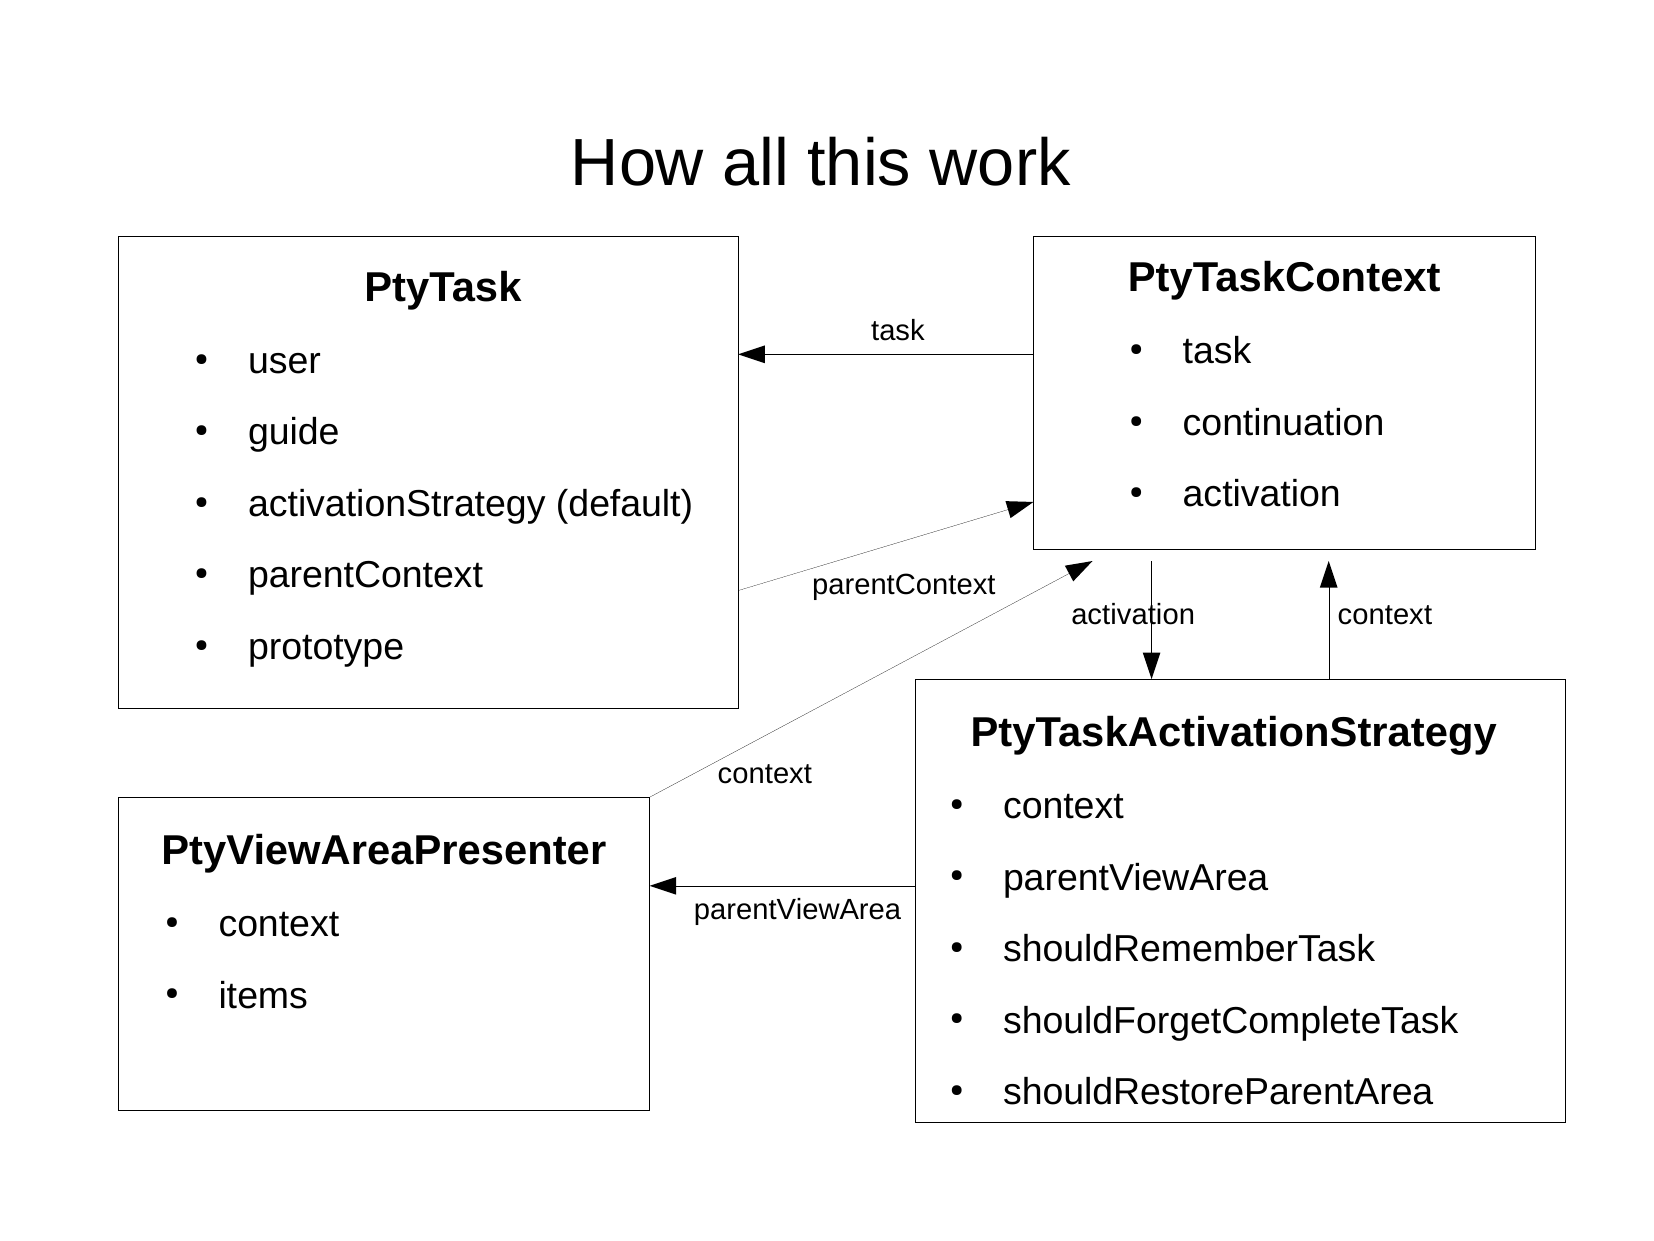

# How all this work
PtyTaskContext
task
continuation
activation
PtyTask
user
guide
activationStrategy (default)
parentContext
prototype
task
parentContext
activation
context
PtyTaskActivationStrategy
context
parentViewArea
shouldRememberTask
shouldForgetCompleteTask
shouldRestoreParentArea
context
PtyViewAreaPresenter
context
items
parentViewArea